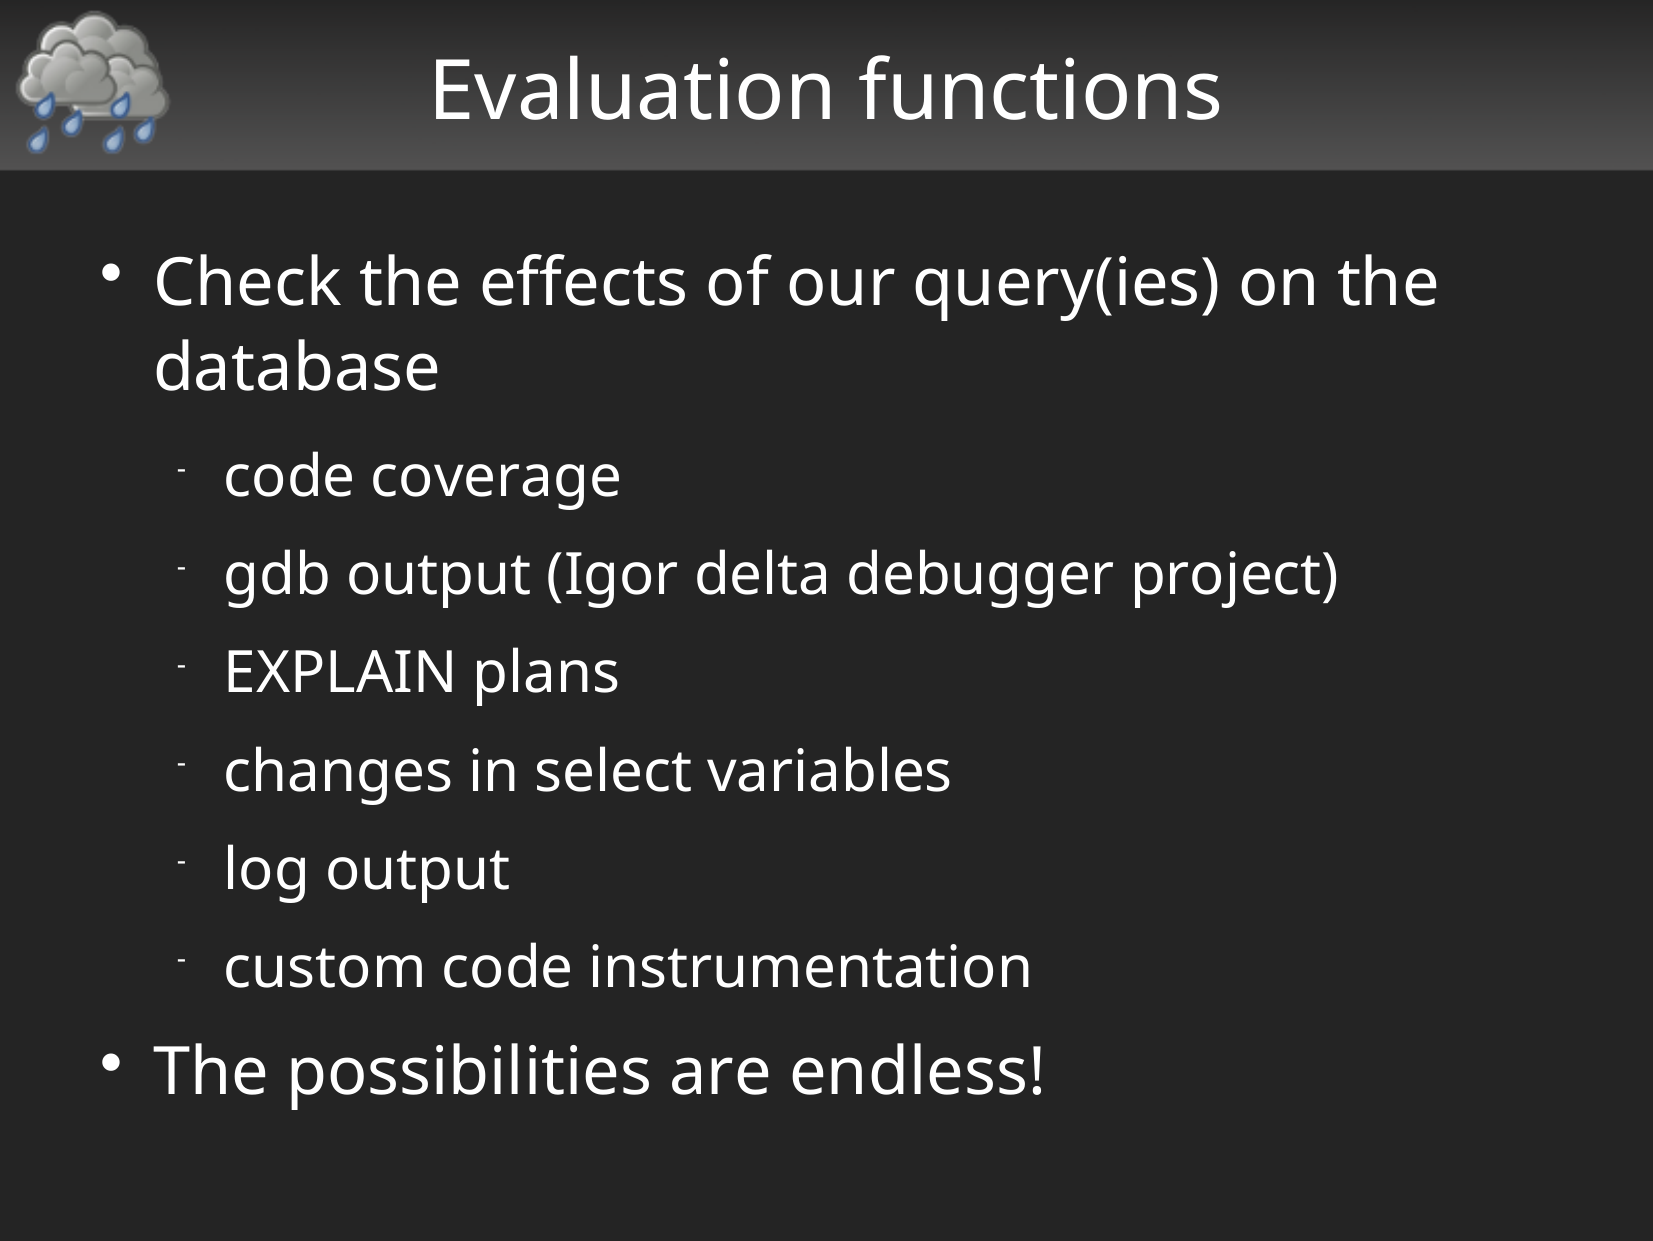

# Evaluation functions
Check the effects of our query(ies) on the database
code coverage
gdb output (Igor delta debugger project)
EXPLAIN plans
changes in select variables
log output
custom code instrumentation
The possibilities are endless!